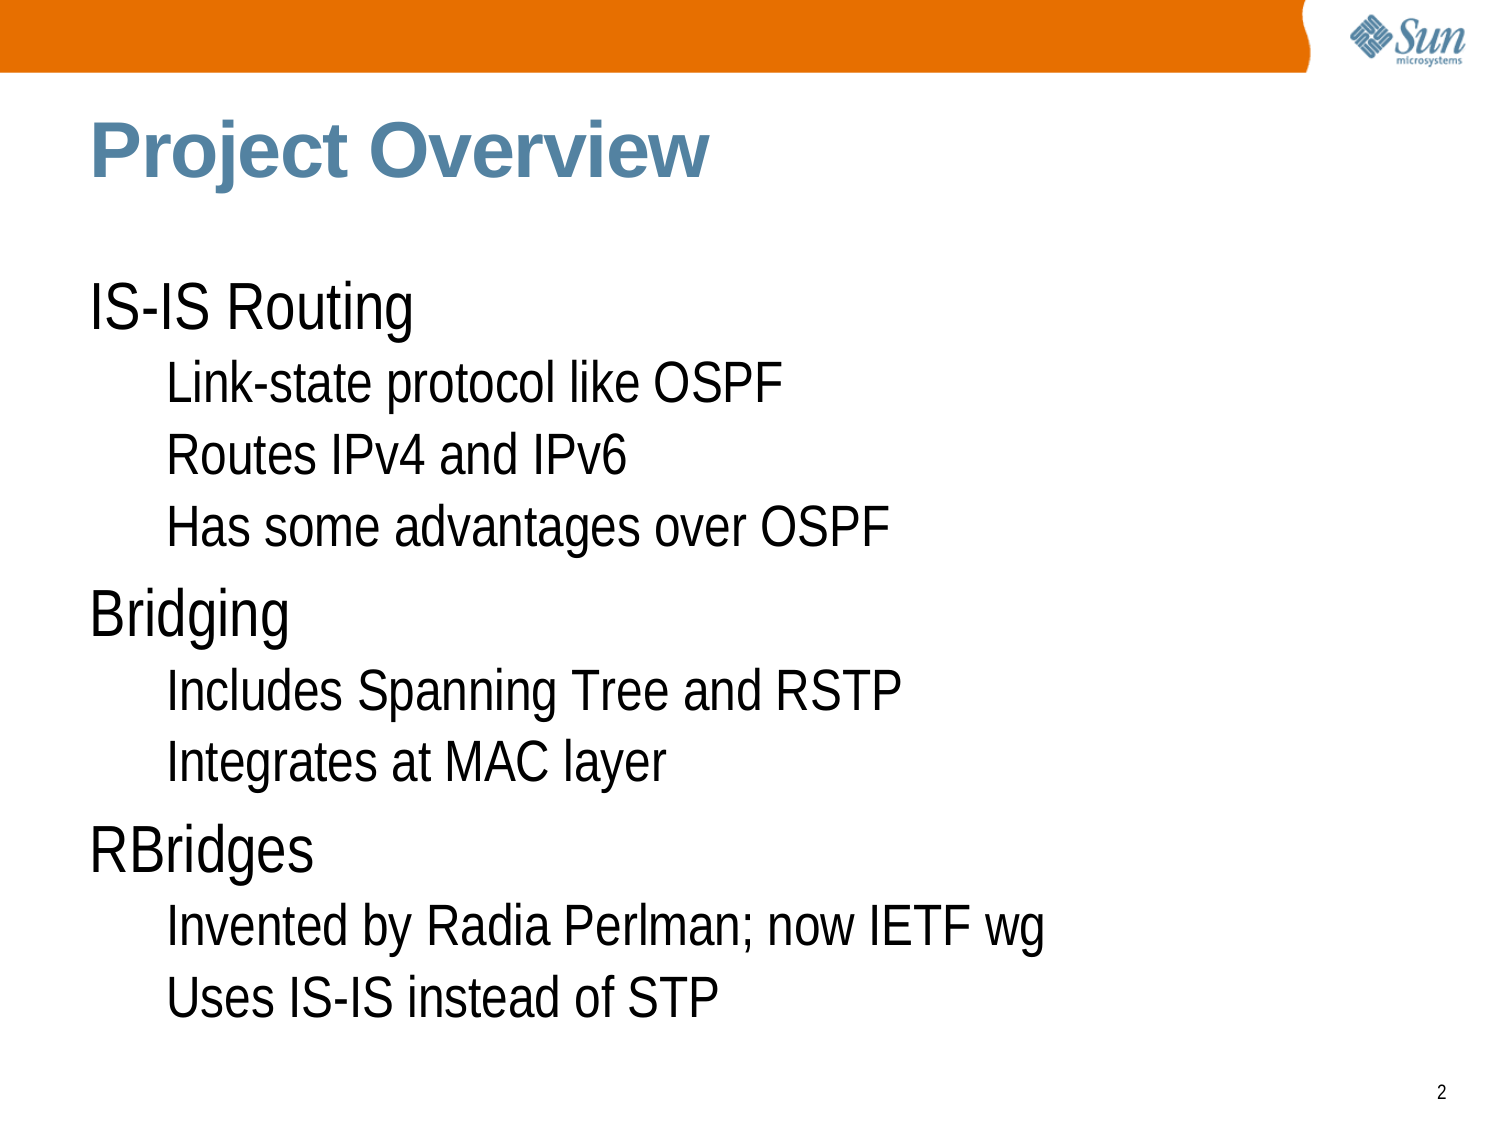

# Project Overview
IS-IS Routing
Link-state protocol like OSPF
Routes IPv4 and IPv6
Has some advantages over OSPF
Bridging
Includes Spanning Tree and RSTP
Integrates at MAC layer
RBridges
Invented by Radia Perlman; now IETF wg
Uses IS-IS instead of STP